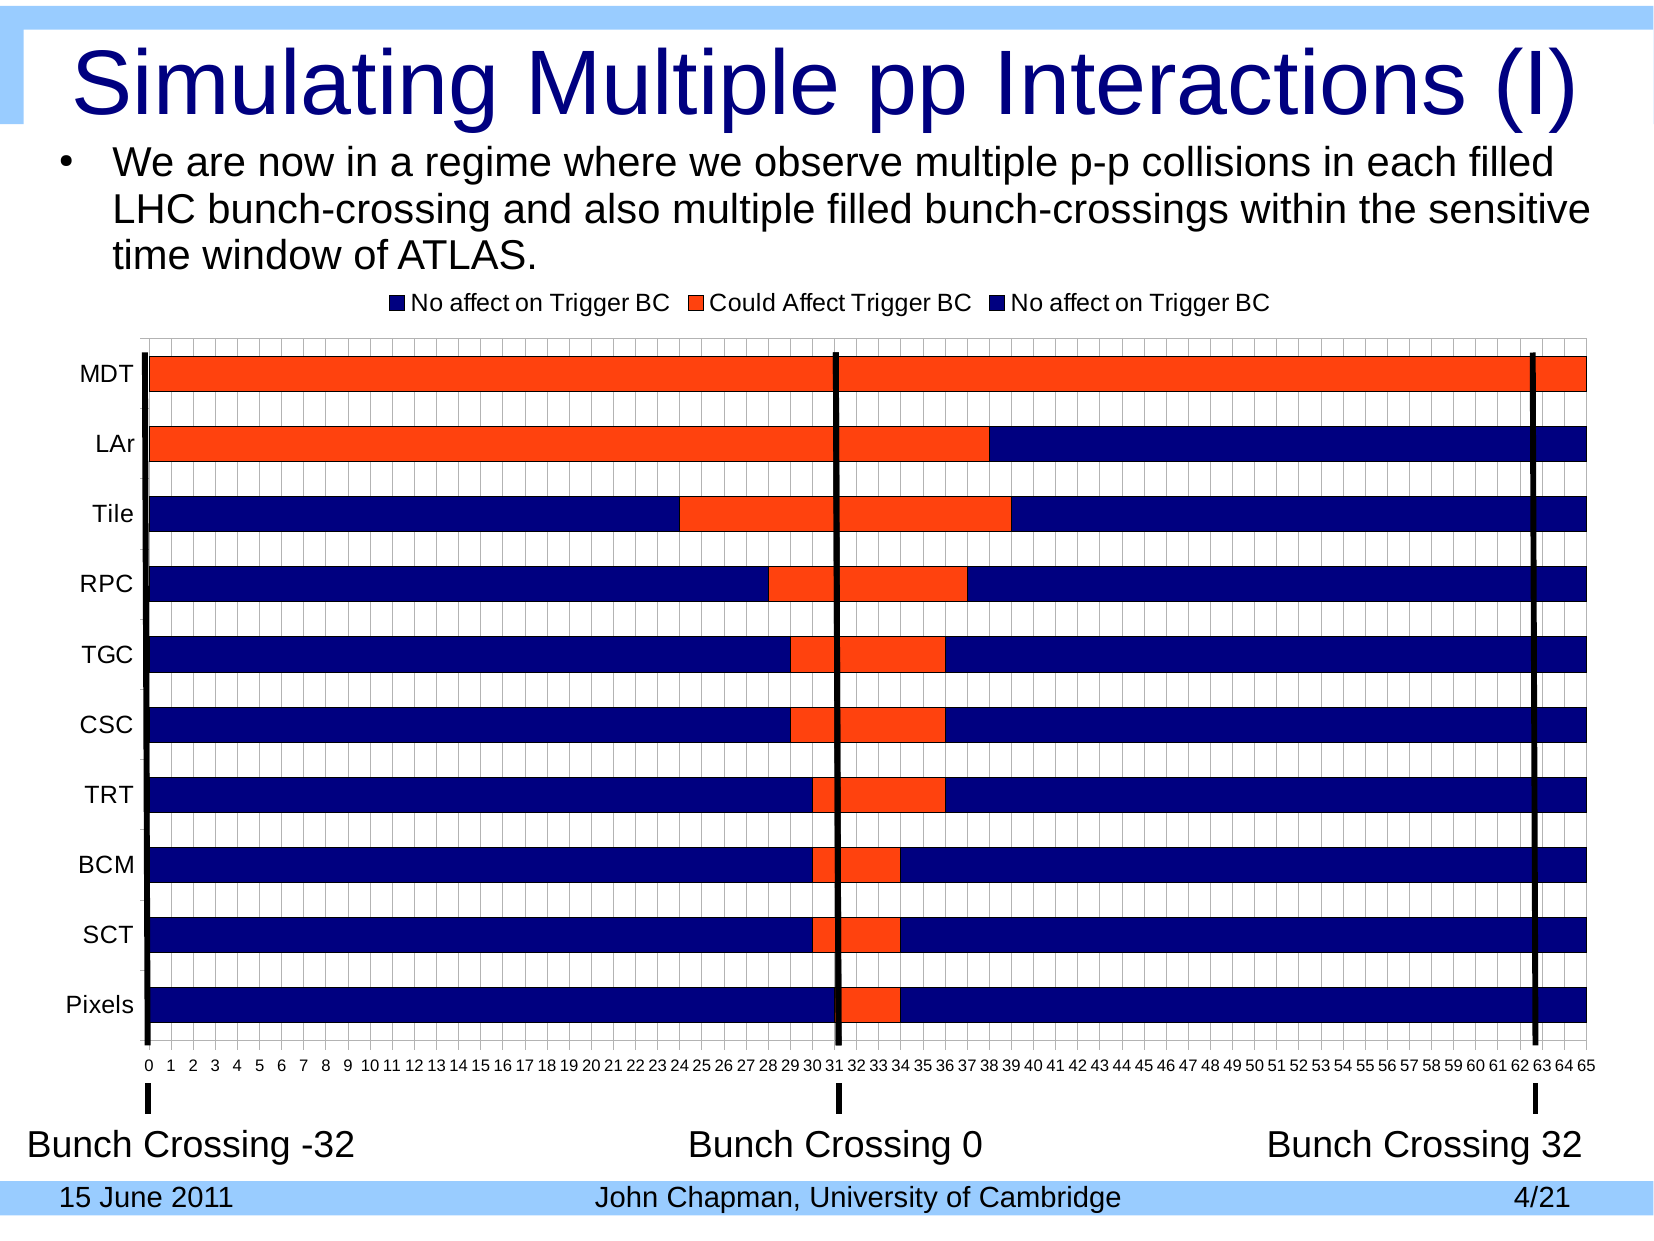

# Simulating Multiple pp Interactions (I)
We are now in a regime where we observe multiple p-p collisions in each filled LHC bunch-crossing and also multiple filled bunch-crossings within the sensitive time window of ATLAS.
### Chart
| Category | No affect on Trigger BC | Could Affect Trigger BC | No affect on Trigger BC |
|---|---|---|---|
| Pixels | 31.0 | 3.0 | 31.0 |
| SCT | 30.0 | 4.0 | 31.0 |
| BCM | 30.0 | 4.0 | 31.0 |
| TRT | 30.0 | 6.0 | 29.0 |
| CSC | 29.0 | 7.0 | 29.0 |
| TGC | 29.0 | 7.0 | 29.0 |
| RPC | 28.0 | 9.0 | 28.0 |
| Tile | 24.0 | 15.0 | 26.0 |
| LAr | 0.0 | 38.0 | 27.0 |
| MDT | 0.0 | 65.0 | 0.0 |
Bunch Crossing -32
Bunch Crossing 0
Bunch Crossing 32
4